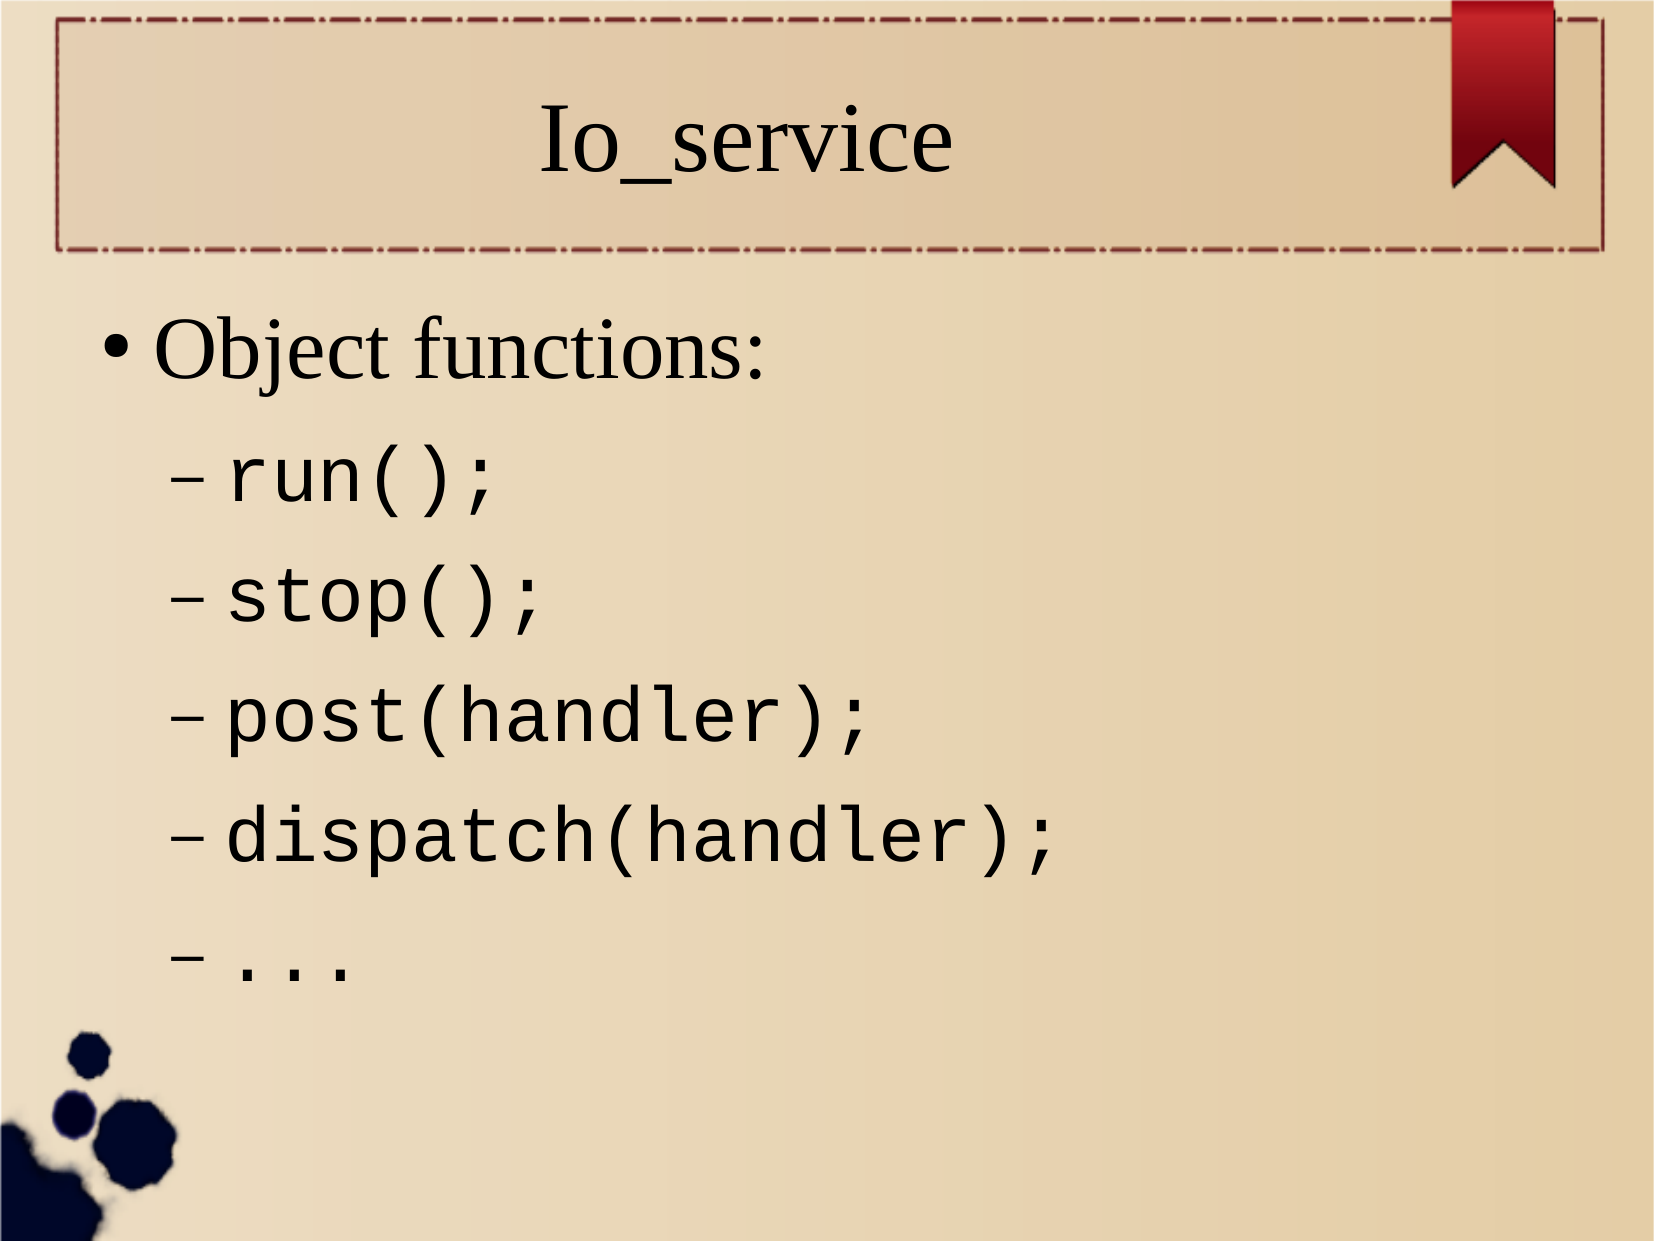

# Io_service
Object functions:
run();
stop();
post(handler);
dispatch(handler);
...